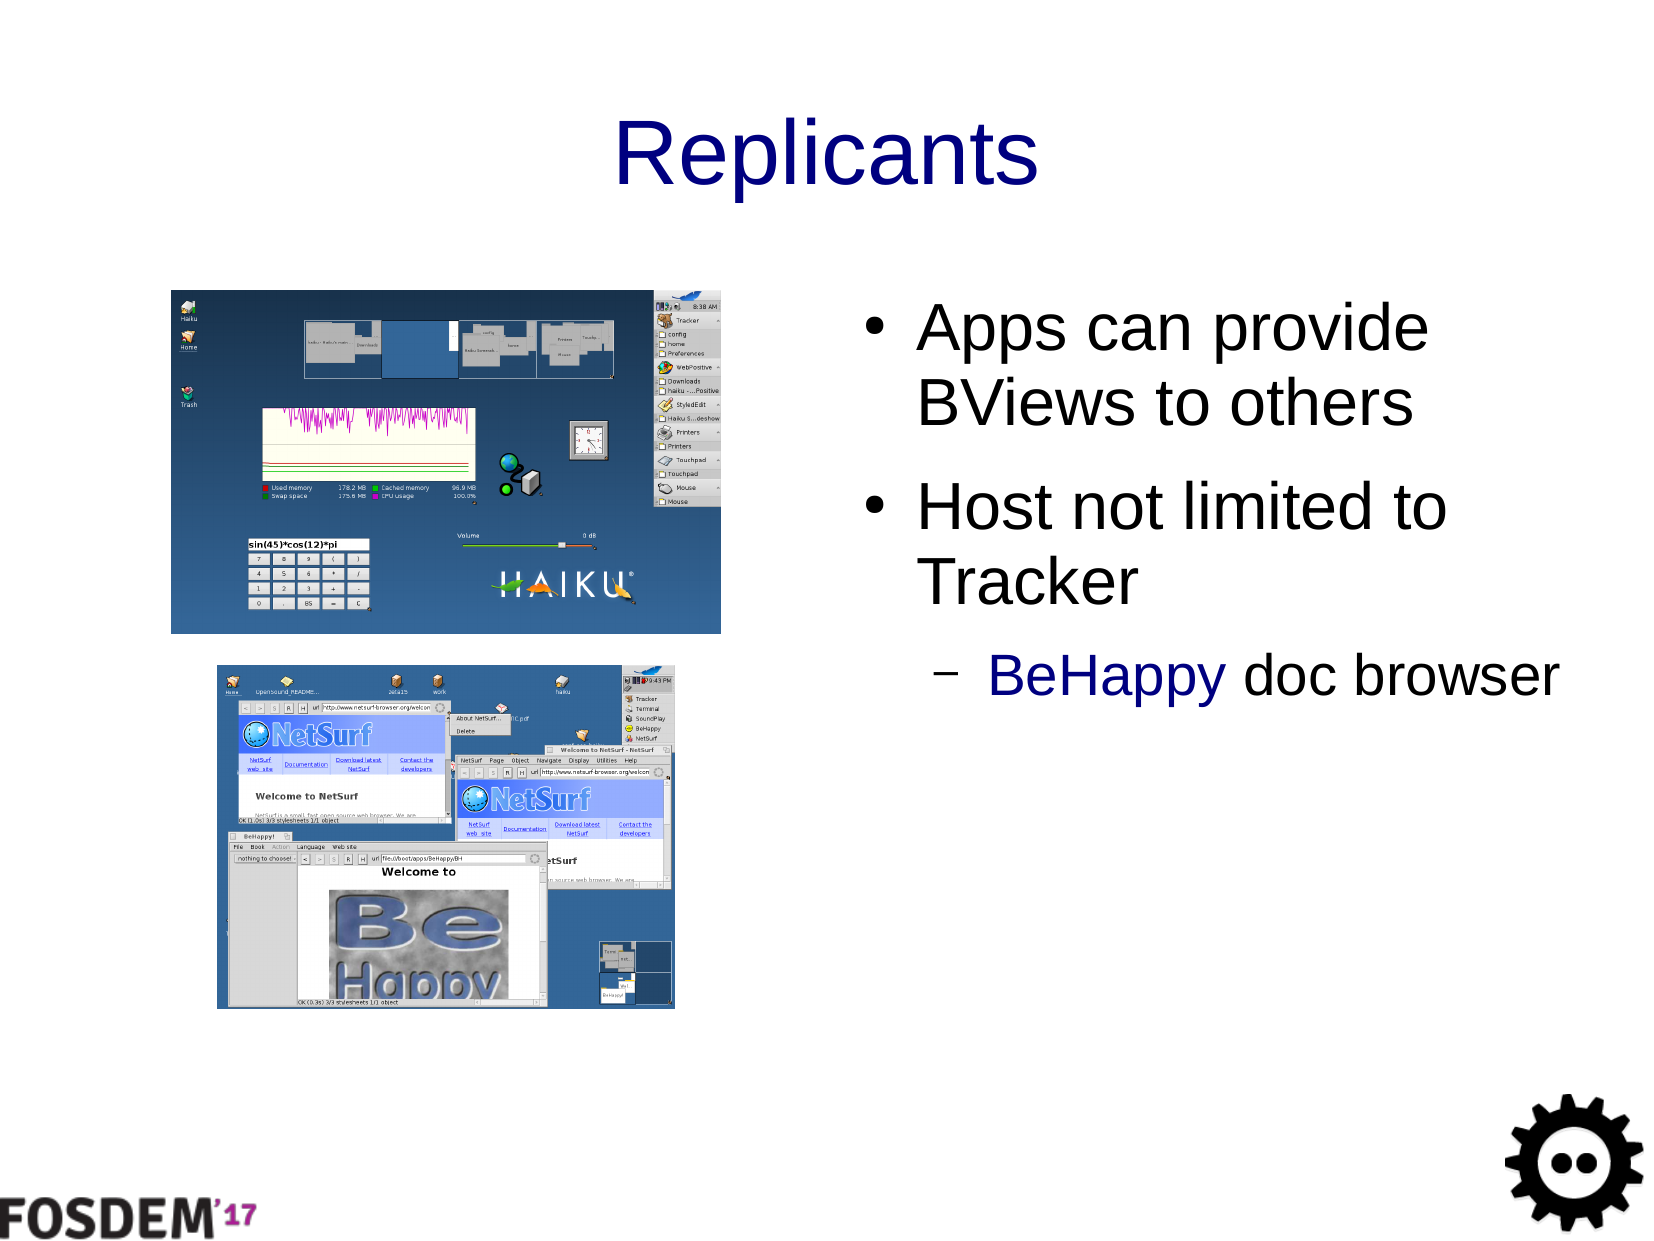

# Replicants
Apps can provide BViews to others
Host not limited to Tracker
BeHappy doc browser